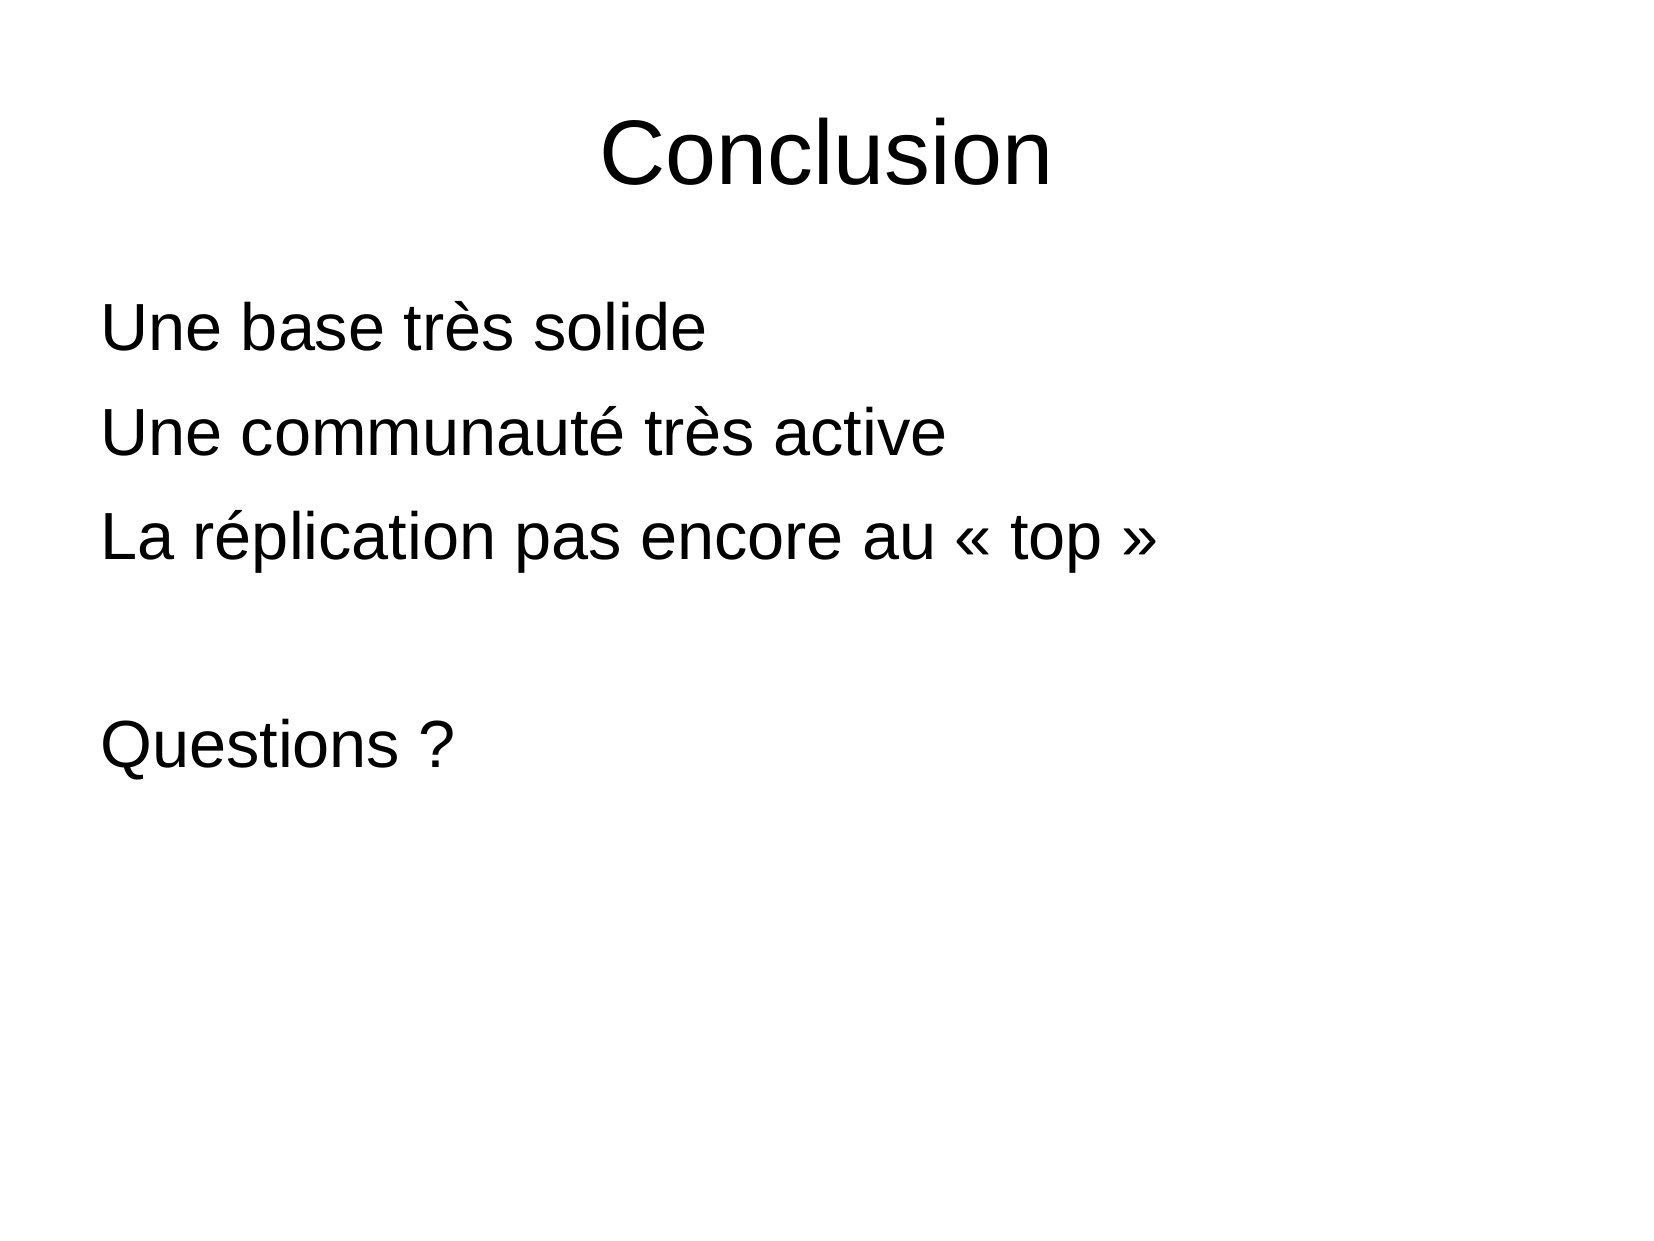

# Conclusion
Une base très solide
Une communauté très active
La réplication pas encore au « top »
Questions ?